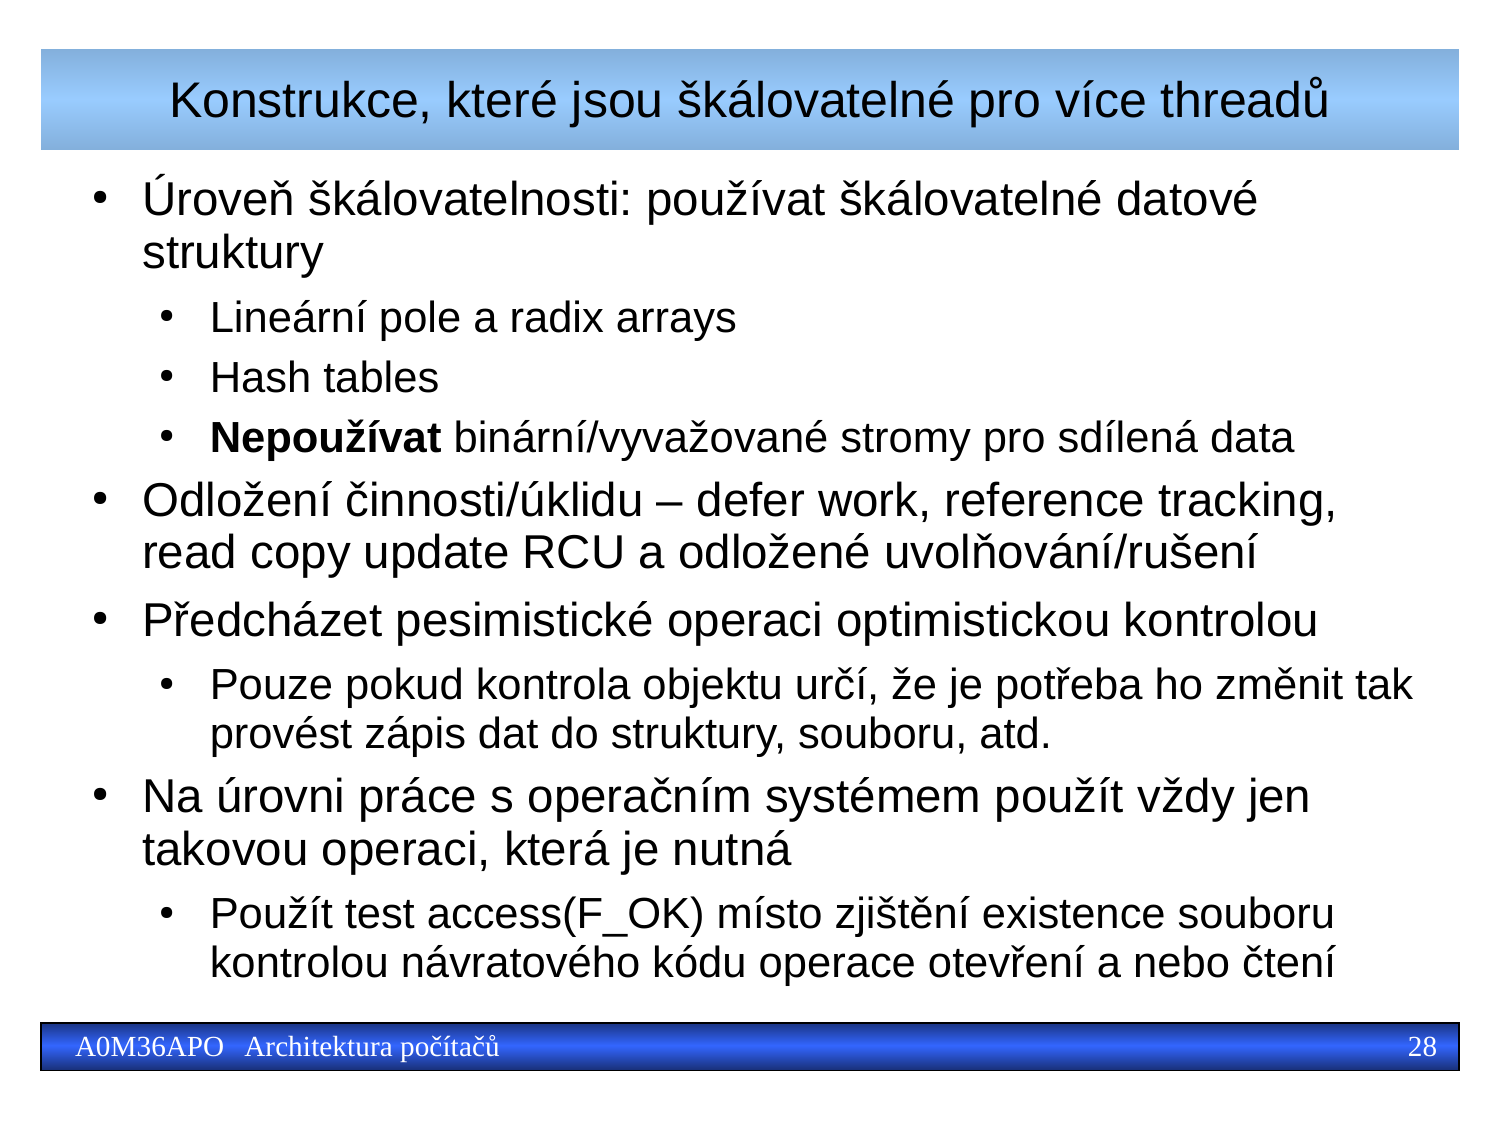

# Konstrukce, které jsou škálovatelné pro více threadů
Úroveň škálovatelnosti: používat škálovatelné datové struktury
Lineární pole a radix arrays
Hash tables
Nepoužívat binární/vyvažované stromy pro sdílená data
Odložení činnosti/úklidu – defer work, reference tracking, read copy update RCU a odložené uvolňování/rušení
Předcházet pesimistické operaci optimistickou kontrolou
Pouze pokud kontrola objektu určí, že je potřeba ho změnit tak provést zápis dat do struktury, souboru, atd.
Na úrovni práce s operačním systémem použít vždy jen takovou operaci, která je nutná
Použít test access(F_OK) místo zjištění existence souboru kontrolou návratového kódu operace otevření a nebo čtení
A0M36APO Architektura počítačů
28